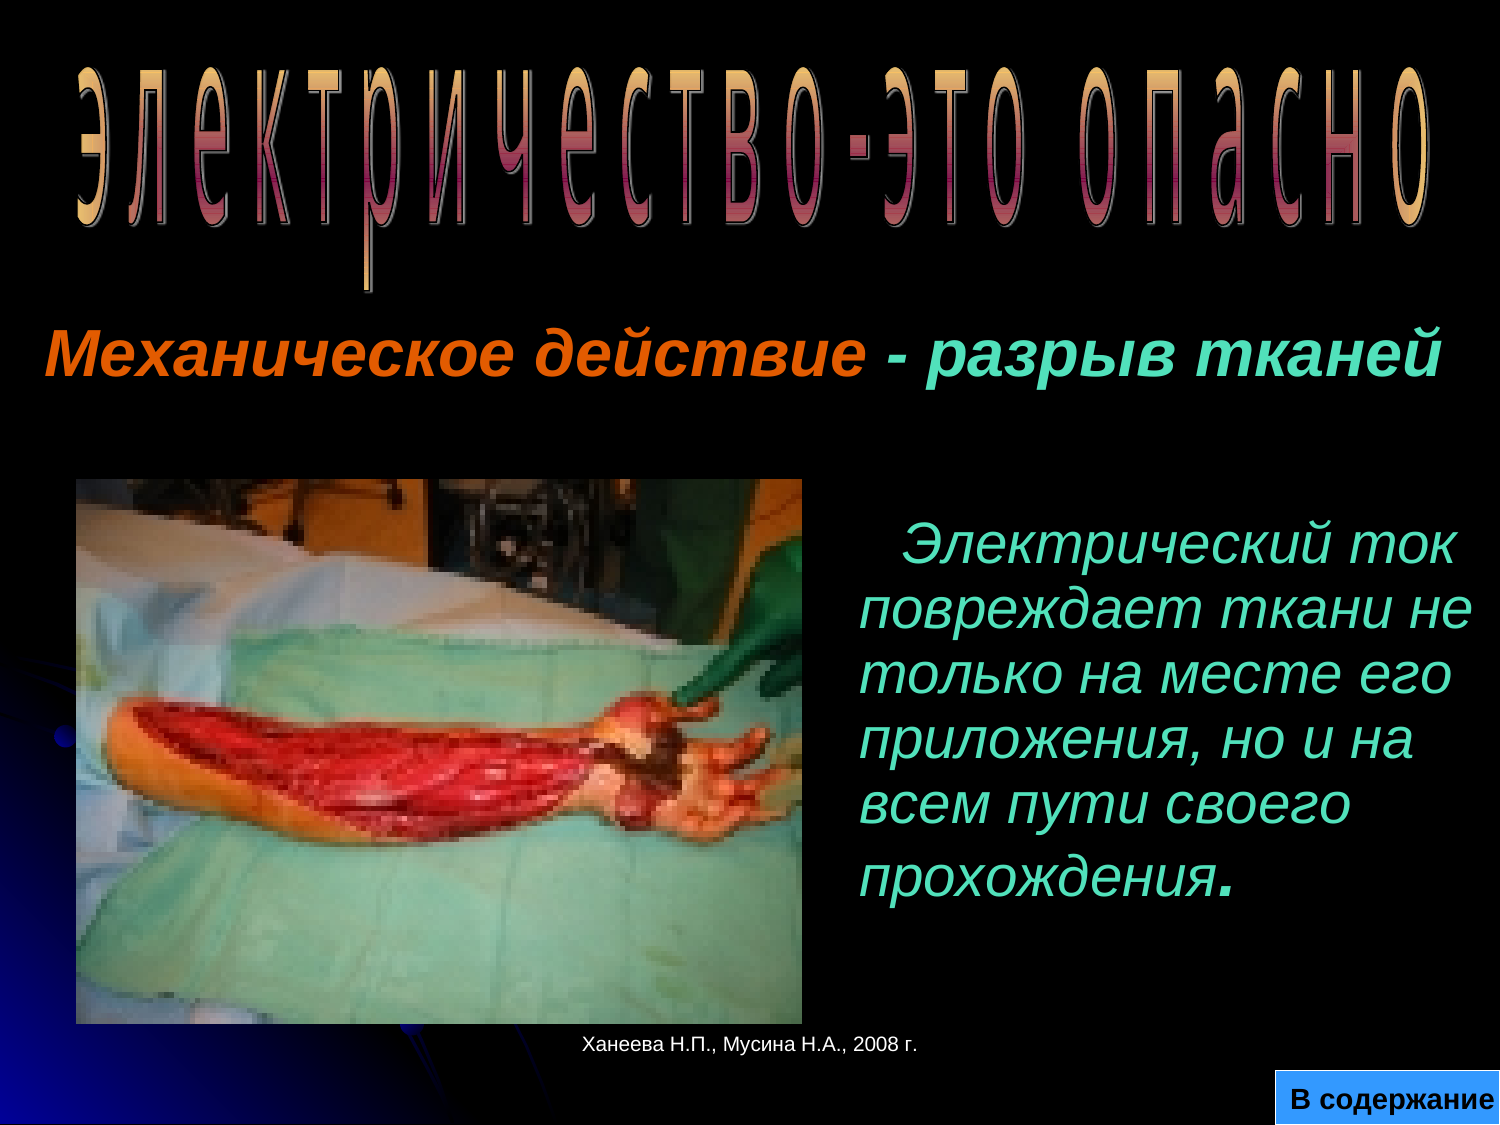

электричество-это опасно
Механическое действие - разрыв тканей
# Электрический ток повреждает ткани не только на месте его приложения, но и на всем пути своего прохождения.
Ханеева Н.П., Мусина Н.А., 2008 г.
В содержание